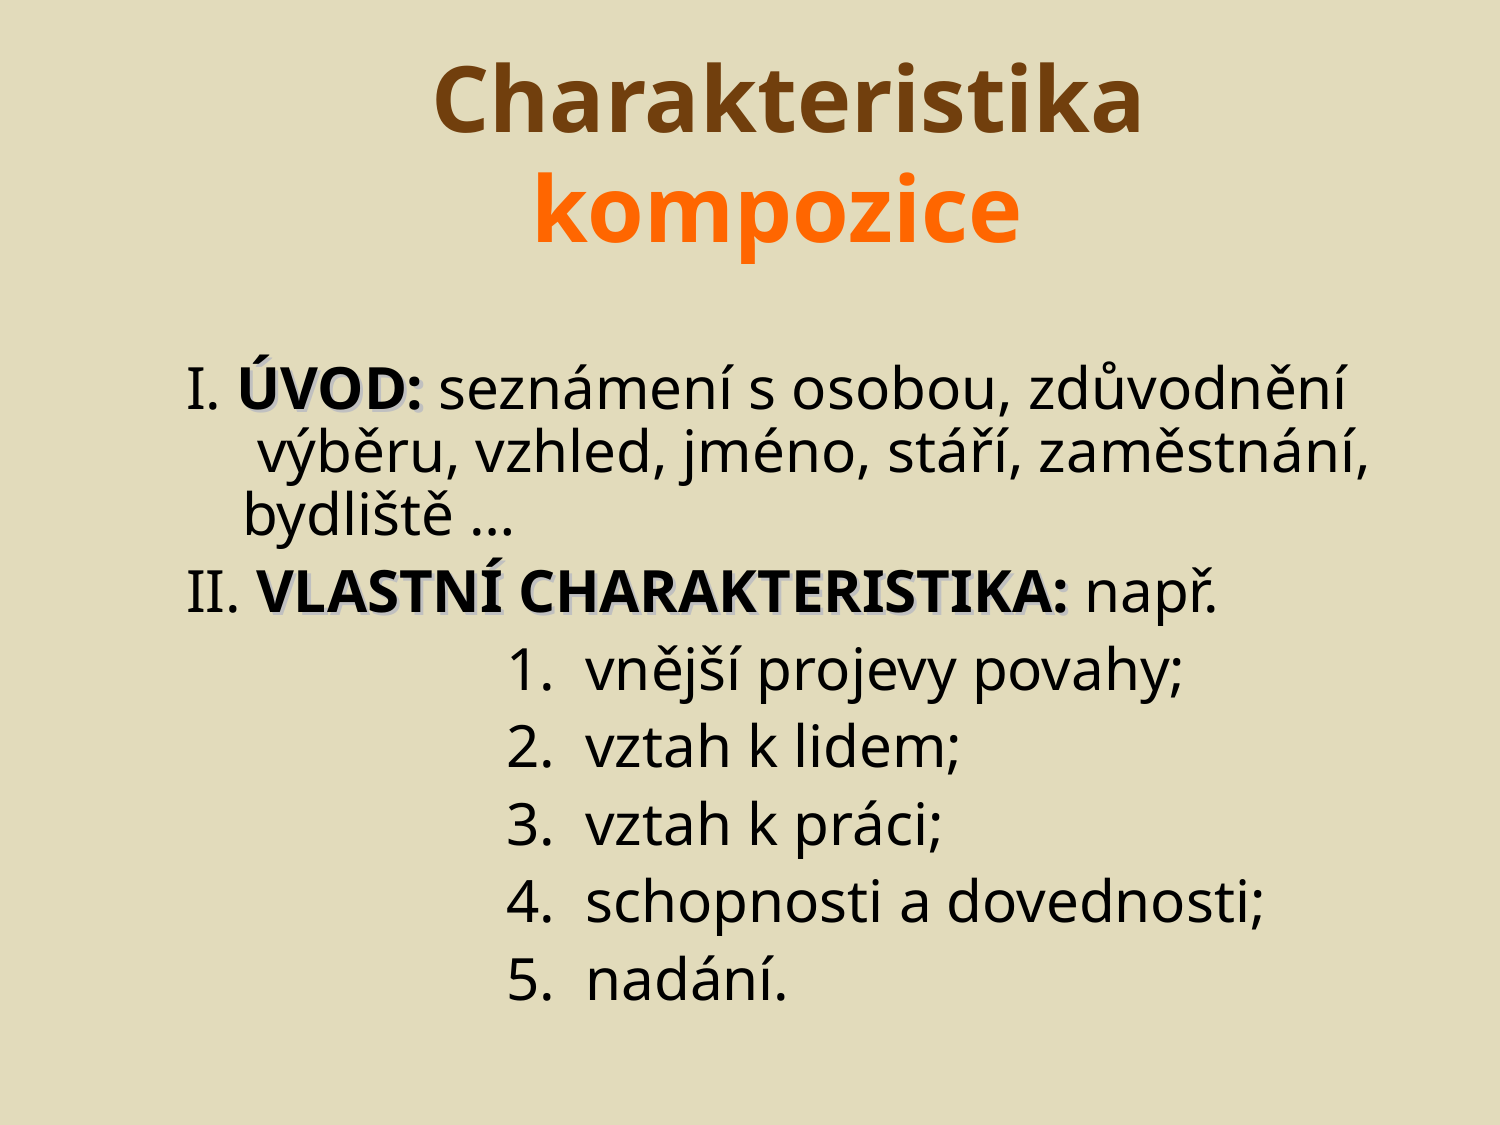

# Charakteristika kompozice
I. ÚVOD: seznámení s osobou, zdůvodnění výběru, vzhled, jméno, stáří, zaměstnání, bydliště …
II. VLASTNÍ CHARAKTERISTIKA: např.
 1. vnější projevy povahy;
 2. vztah k lidem;
 3. vztah k práci;
 4. schopnosti a dovednosti;
 5. nadání.